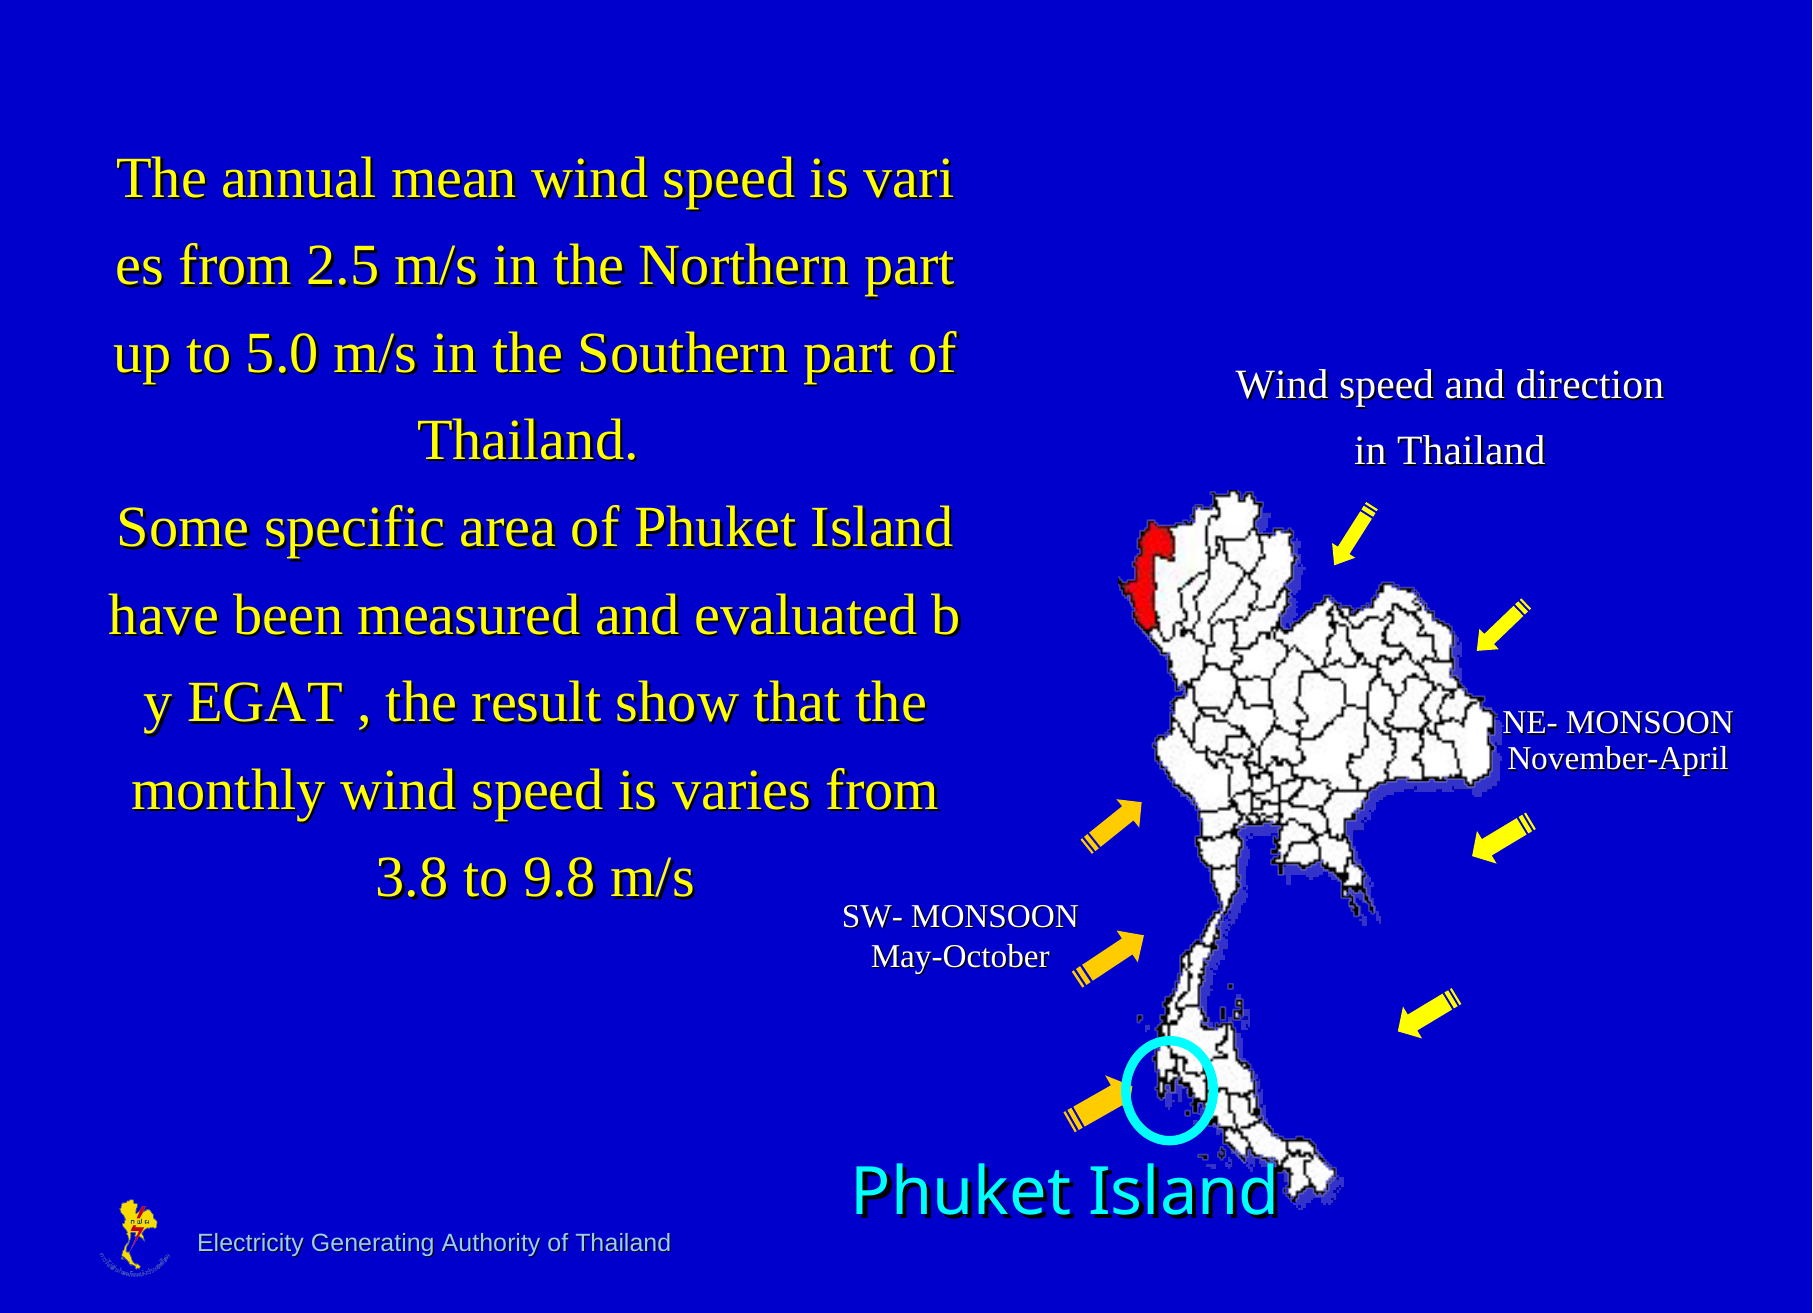

The annual mean wind speed is varies from 2.5 m/s in the Northern part up to 5.0 m/s in the Southern part of Thailand.
Some specific area of Phuket Island
have been measured and evaluated by EGAT , the result show that the
monthly wind speed is varies from
3.8 to 9.8 m/s
Wind speed and direction
in Thailand
SW- MONSOON
May-October
NE- MONSOON
November-April
Phuket Island